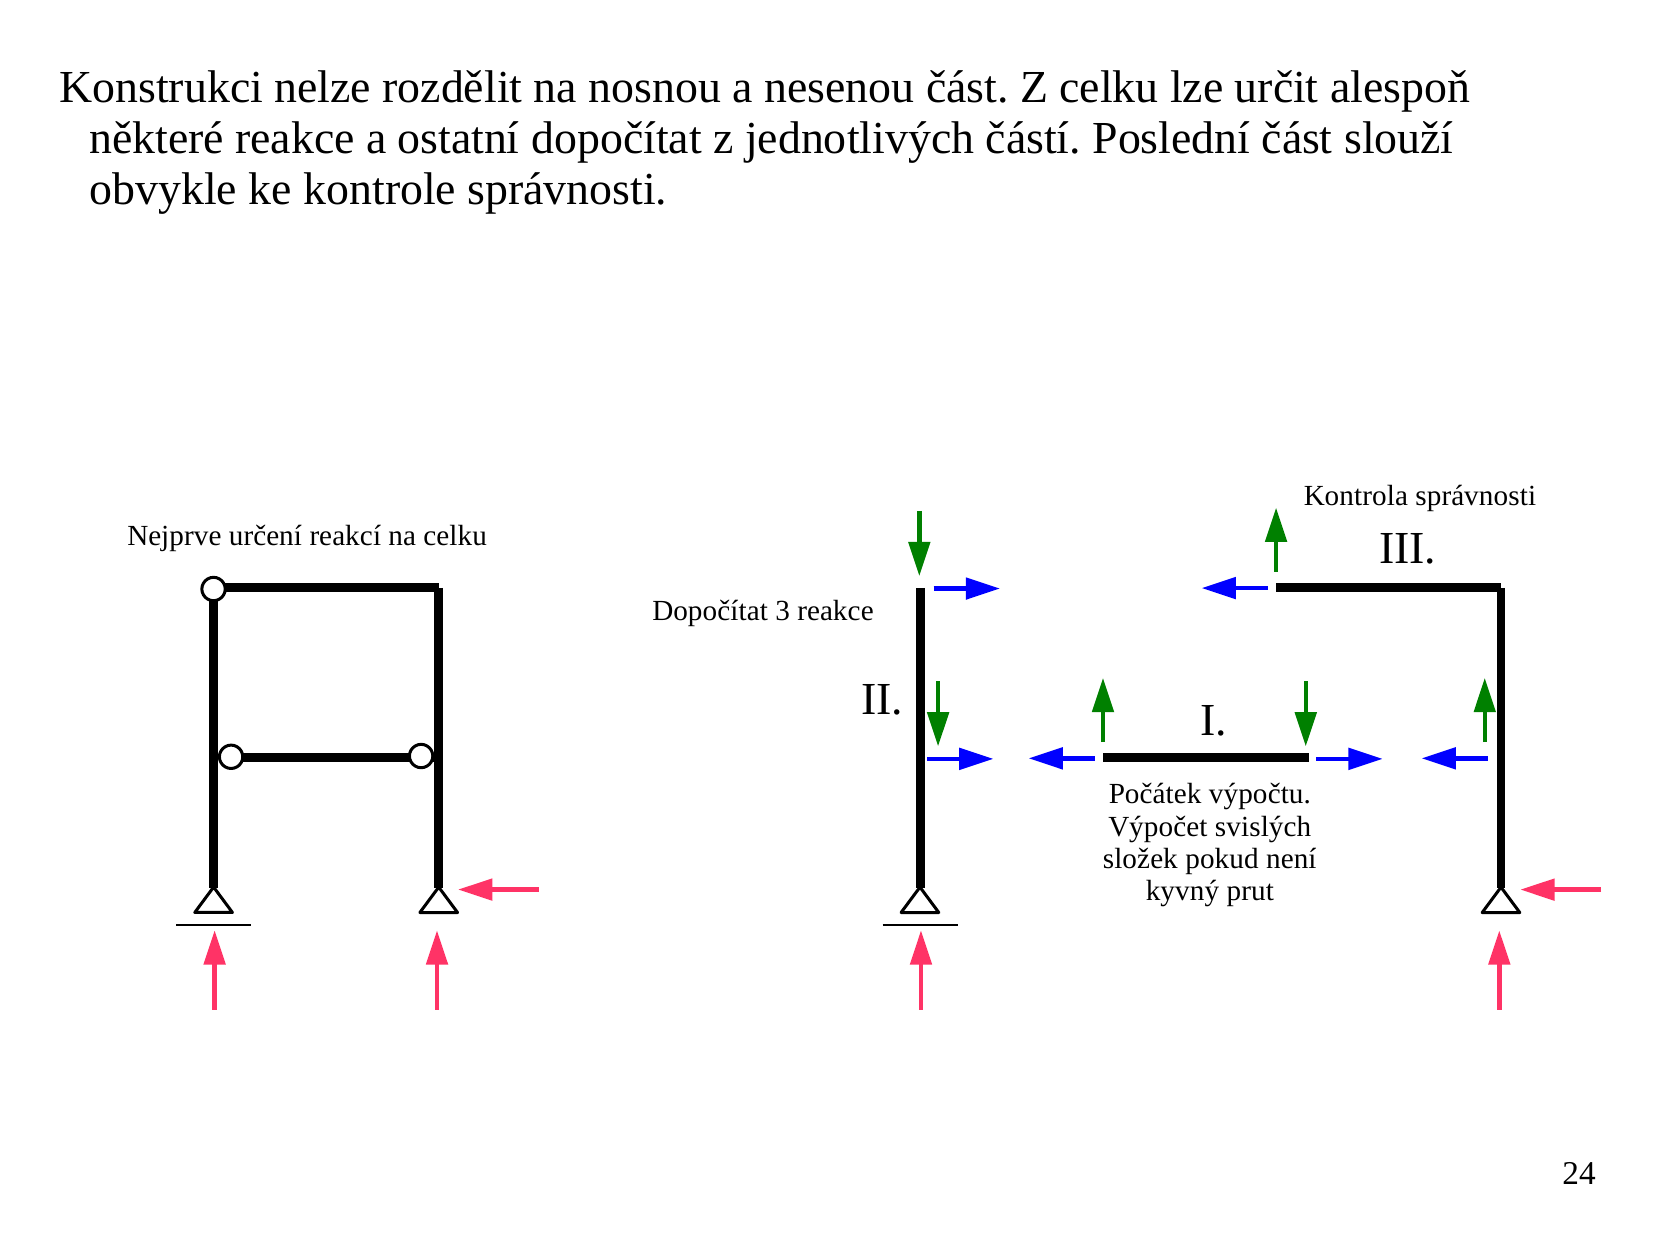

# Konstrukci nelze rozdělit na nosnou a nesenou část. Z celku lze určit alespoň některé reakce a ostatní dopočítat z jednotlivých částí. Poslední část slouží obvykle ke kontrole správnosti.
Kontrola správnosti
Nejprve určení reakcí na celku
III.
Dopočítat 3 reakce
II.
I.
Počátek výpočtu. Výpočet svislých složek pokud není kyvný prut
24